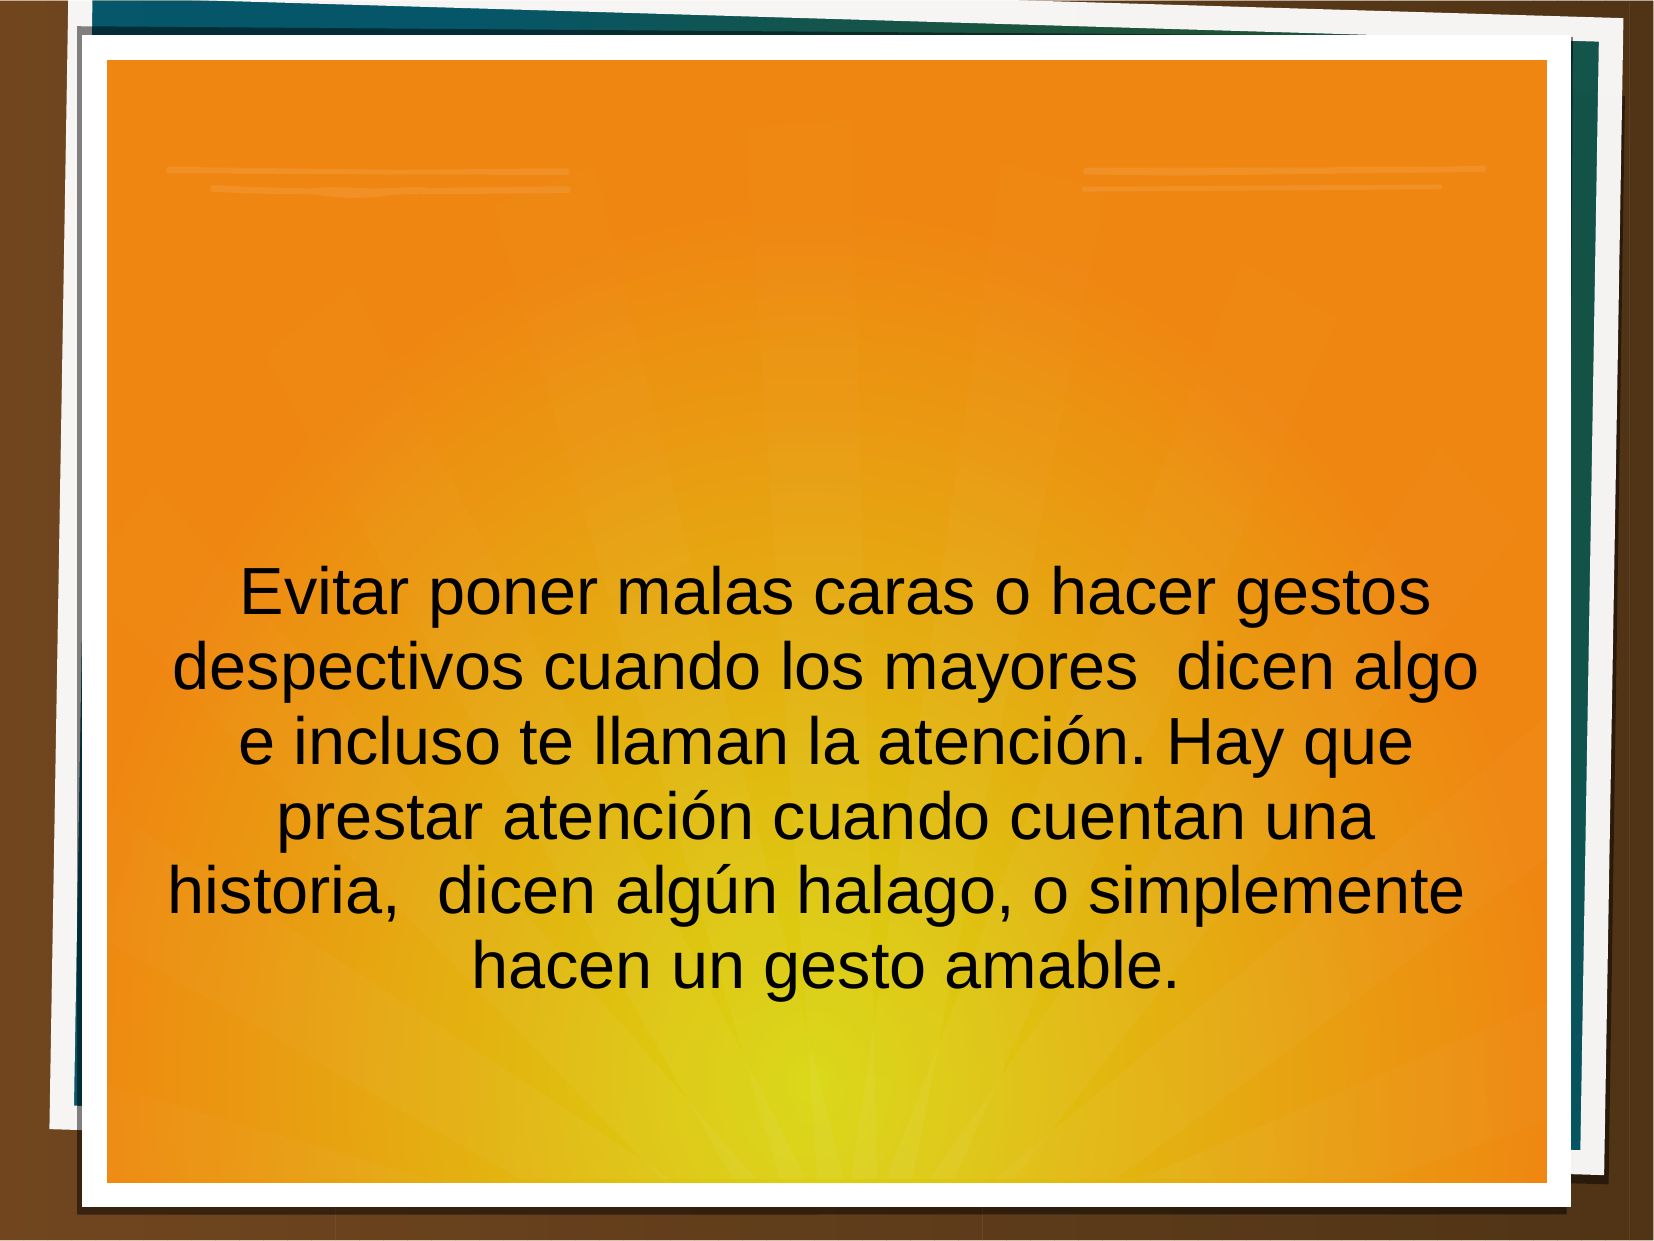

#
 Evitar poner malas caras o hacer gestos despectivos cuando los mayores dicen algo e incluso te llaman la atención. Hay que prestar atención cuando cuentan una historia, dicen algún halago, o simplemente hacen un gesto amable.